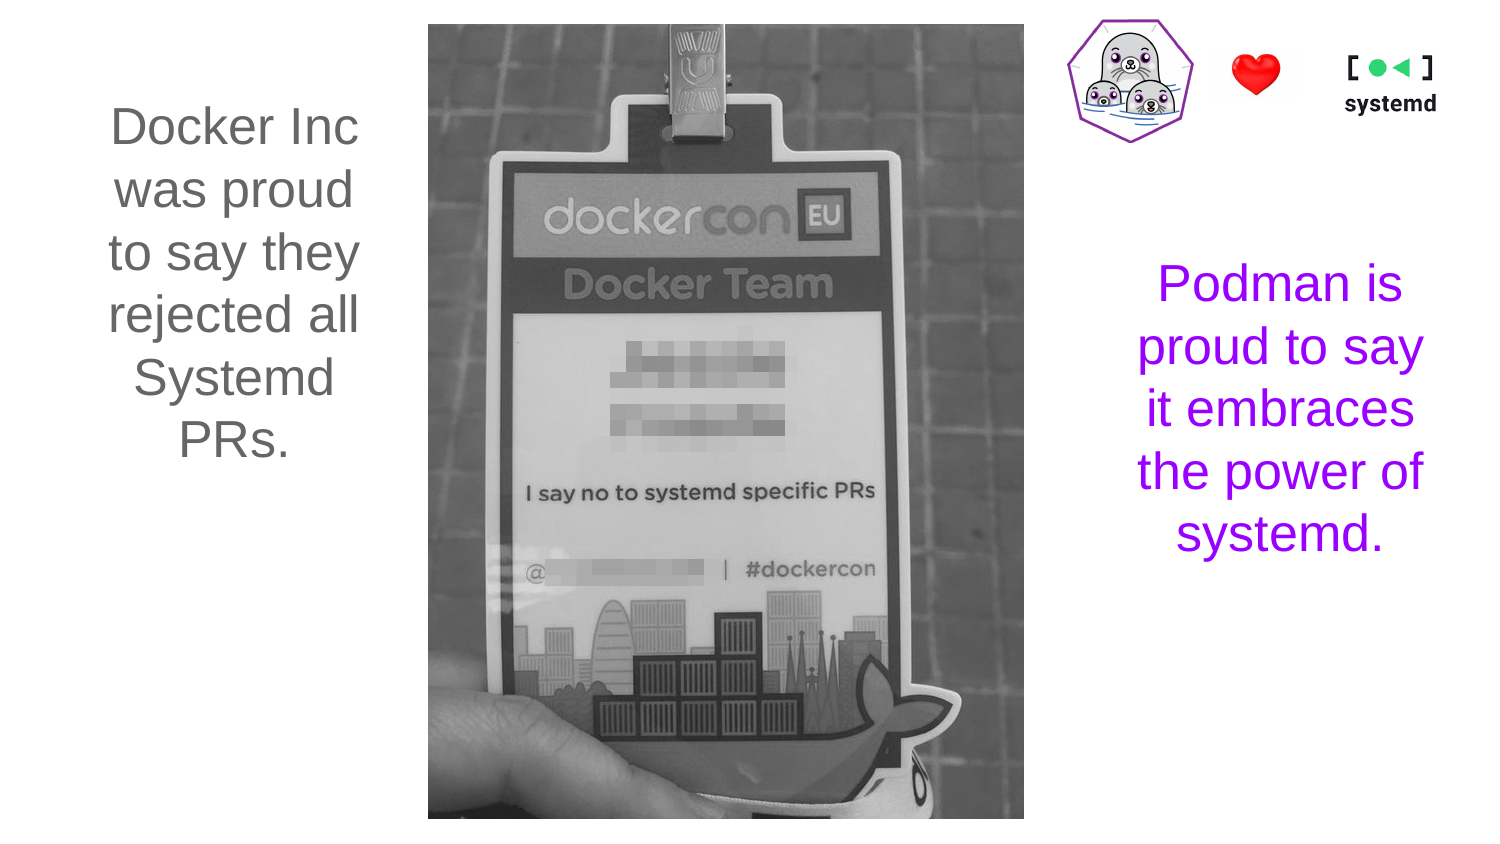

Docker Inc was proud to say they rejected all Systemd PRs.
Podman is proud to say it embraces the power of systemd.